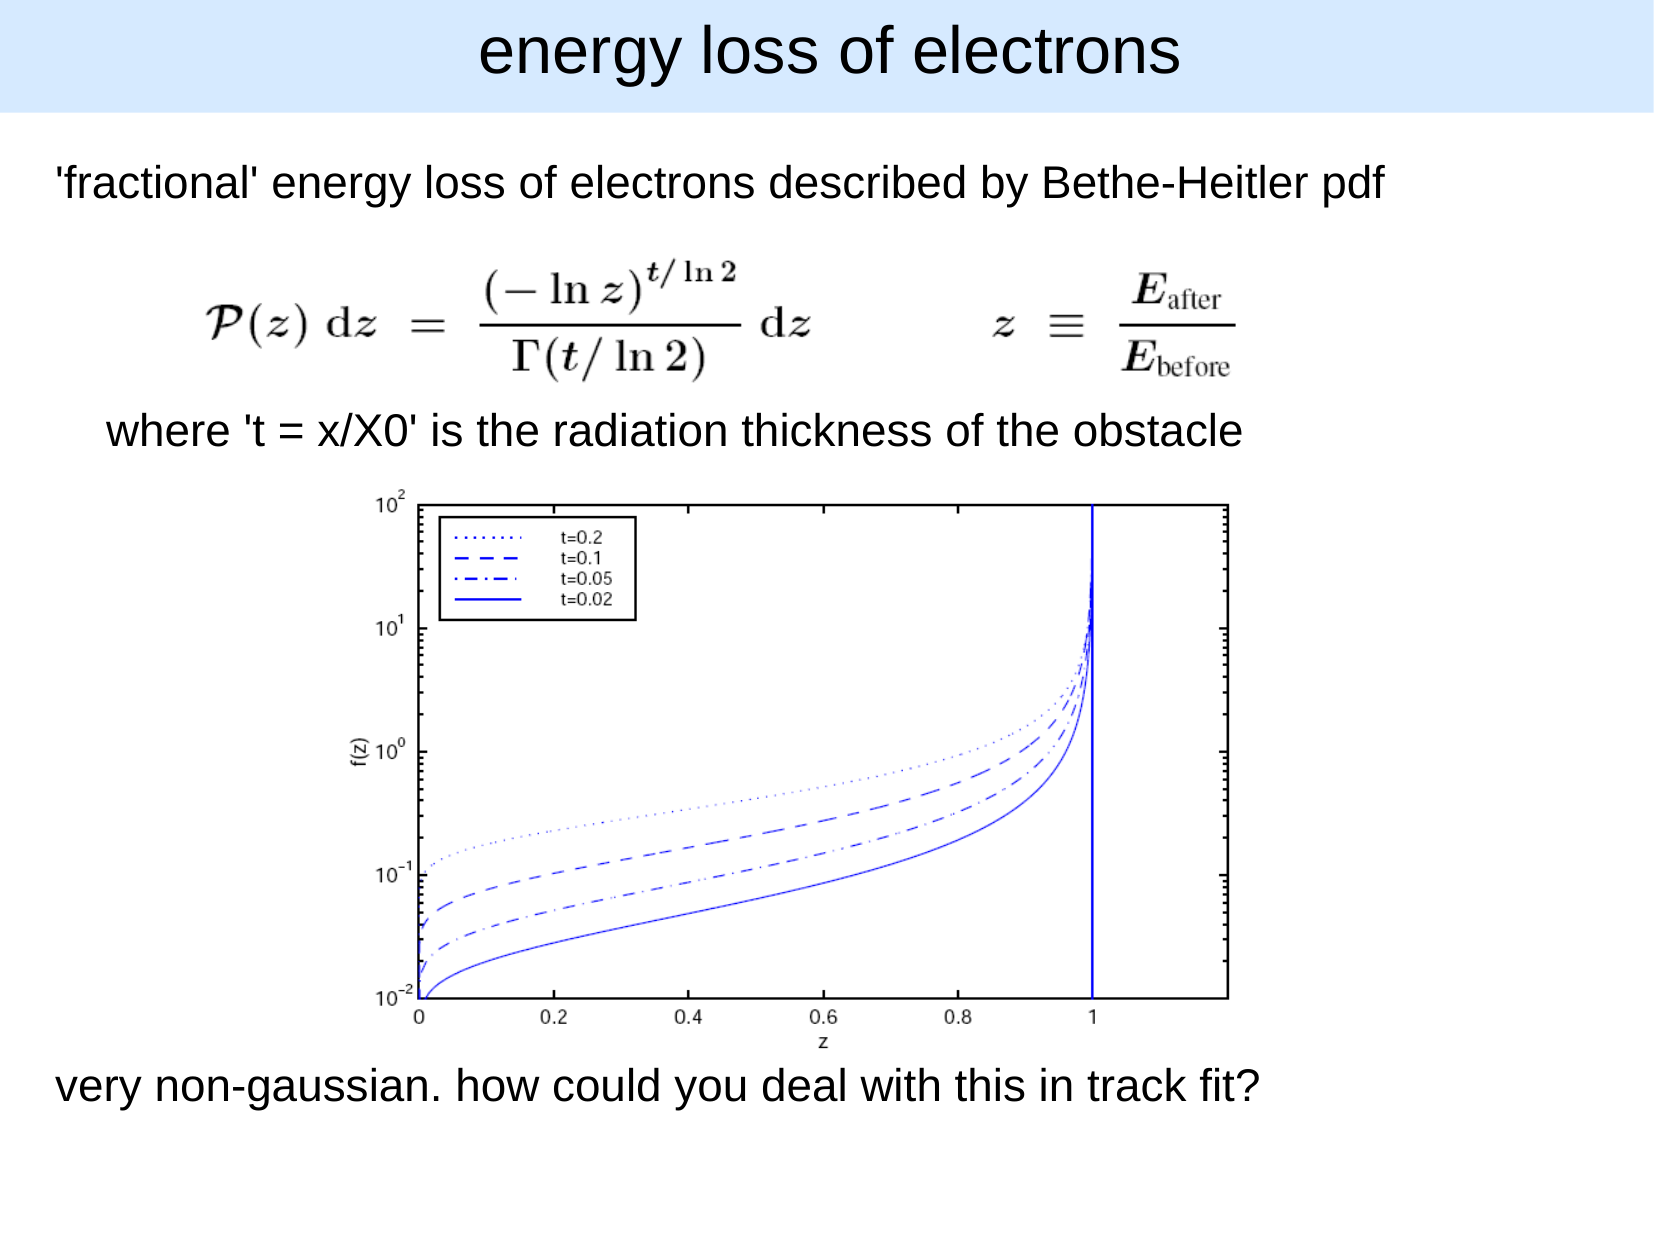

# energy loss of electrons
'fractional' energy loss of electrons described by Bethe-Heitler pdf
 where 't = x/X0' is the radiation thickness of the obstacle
very non-gaussian. how could you deal with this in track fit?